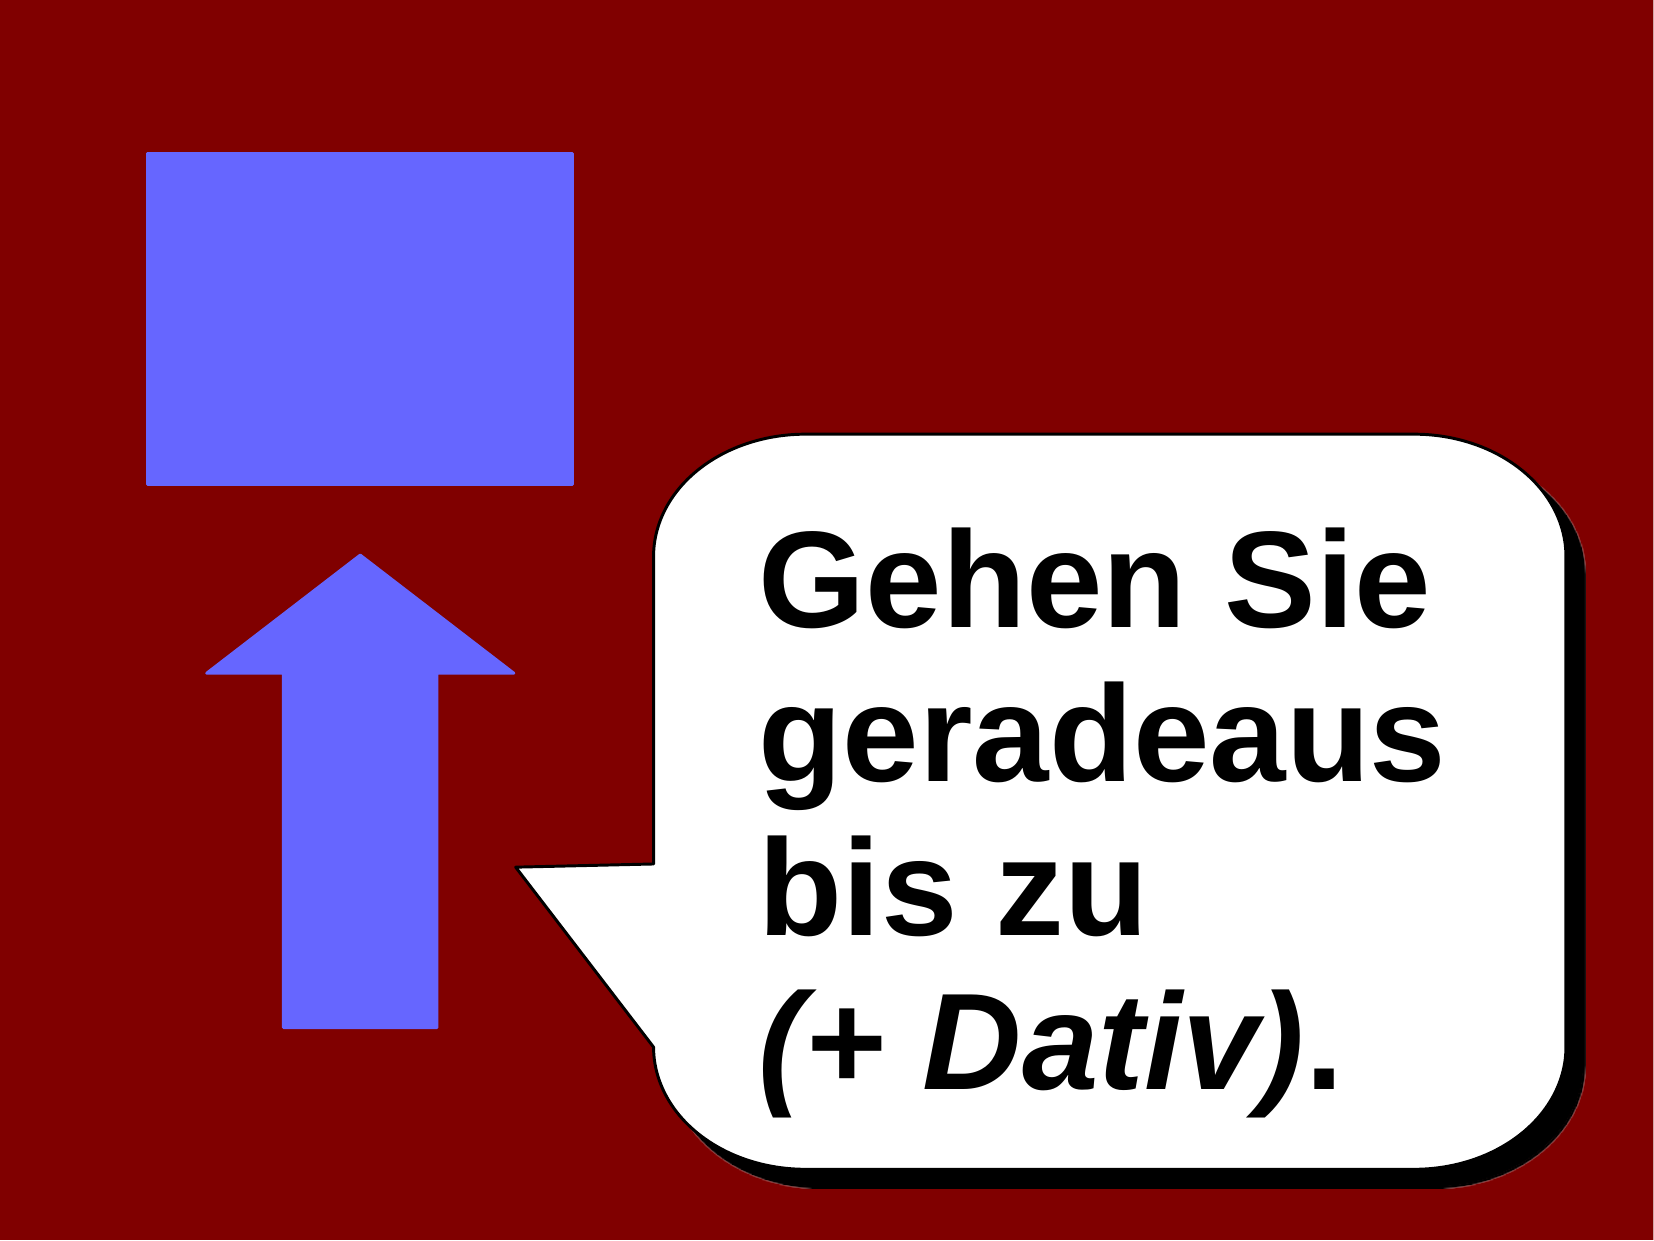

Gehen Sie
geradeaus
bis zu
(+ Dativ).